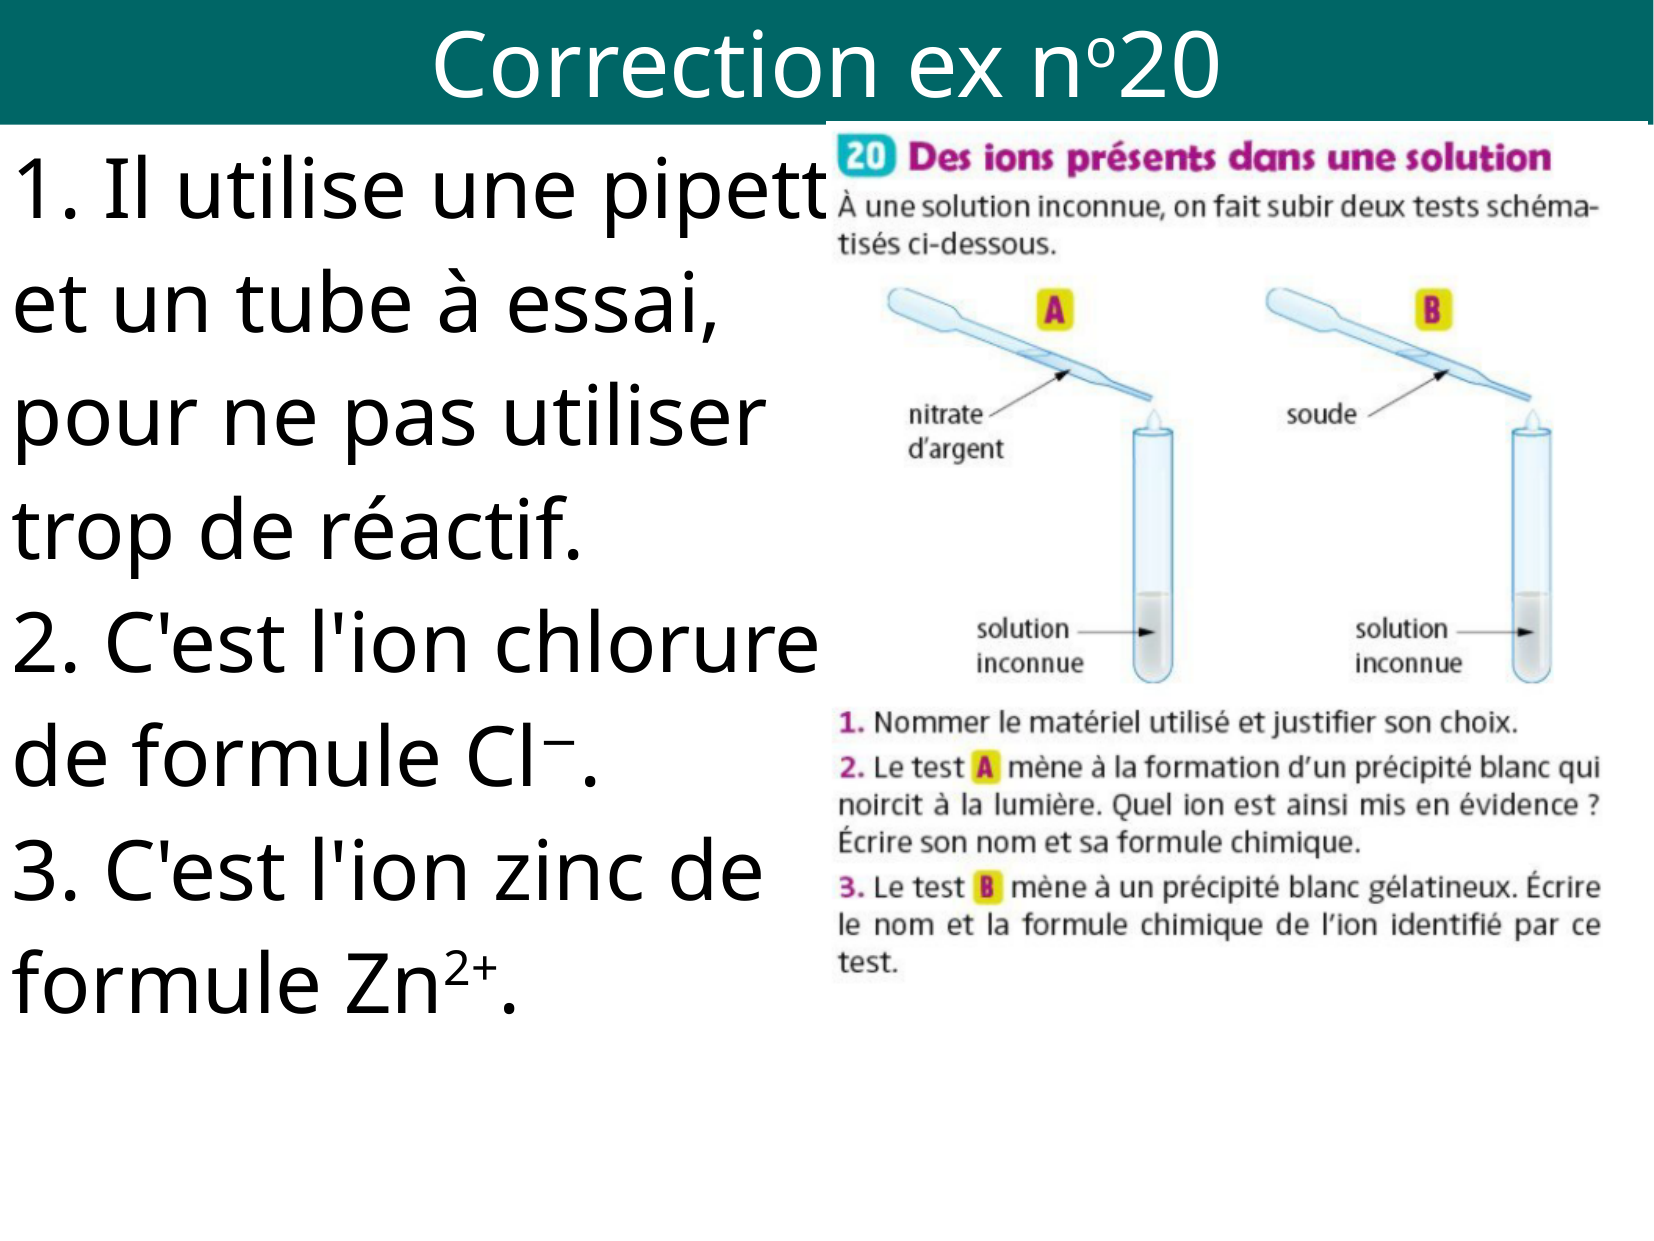

# Correction ex no20
1. Il utilise une pipette
et un tube à essai,
pour ne pas utiliser
trop de réactif.
2. C'est l'ion chlorure
de formule Cl−.
3. C'est l'ion zinc de
formule Zn2+.